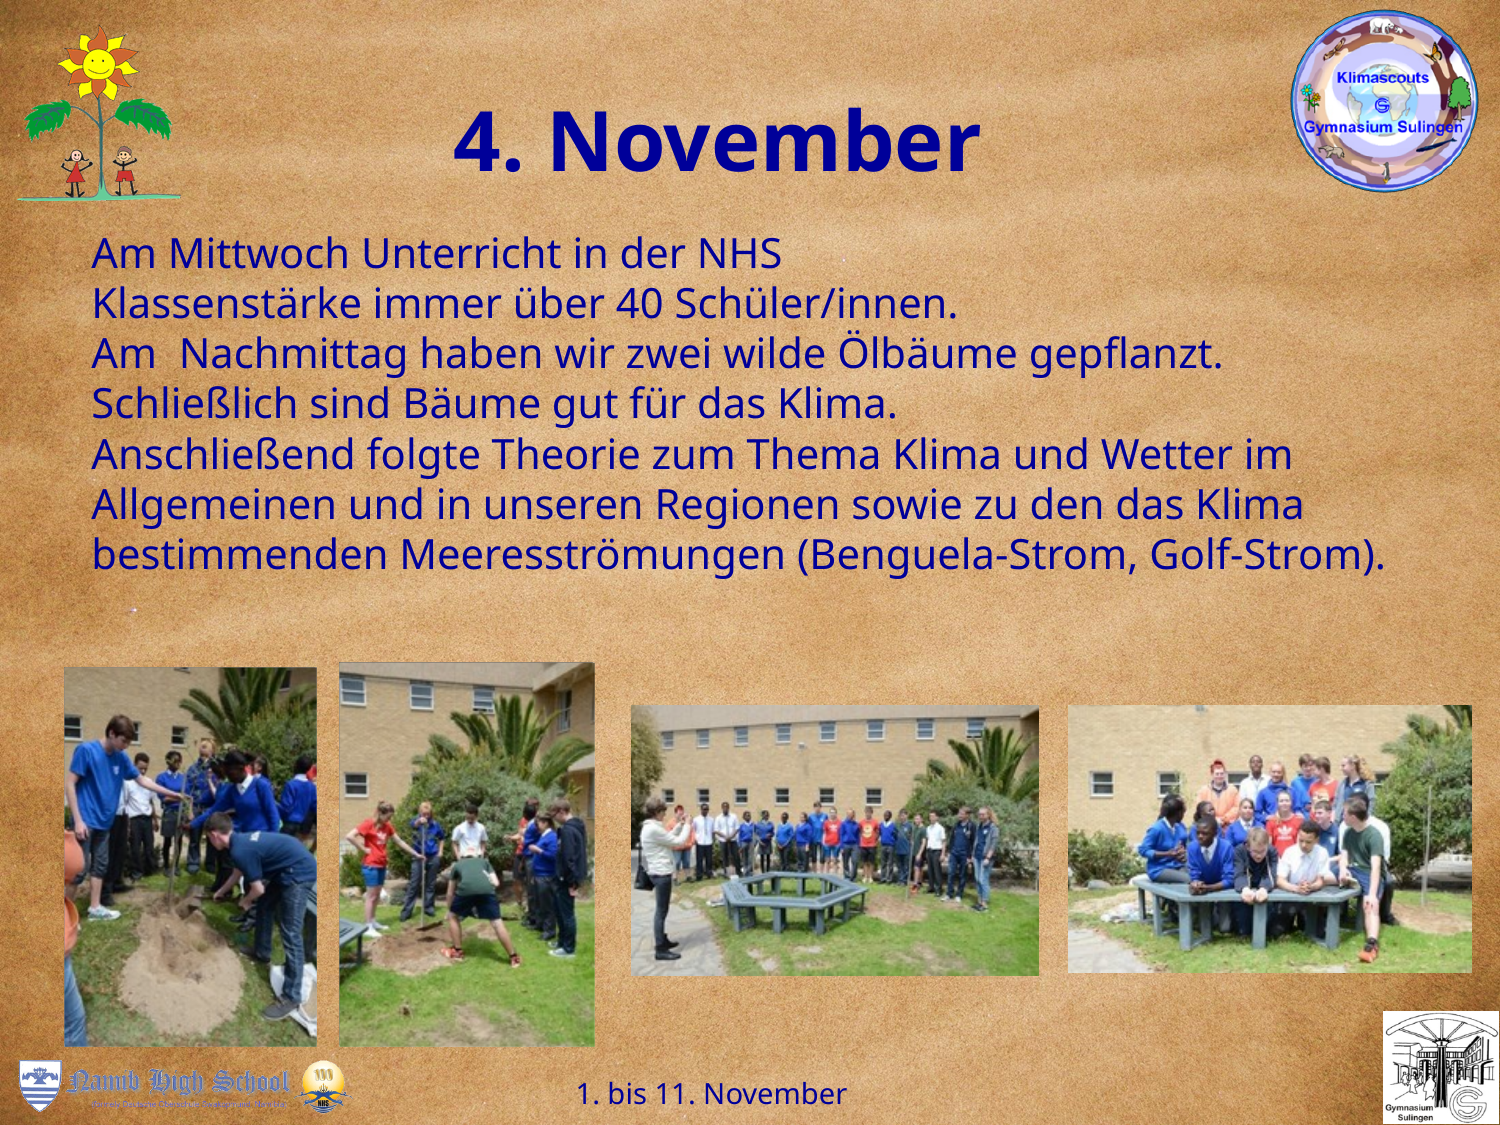

4. November
Am Mittwoch Unterricht in der NHS
Klassenstärke immer über 40 Schüler/innen.
Am Nachmittag haben wir zwei wilde Ölbäume gepflanzt.
Schließlich sind Bäume gut für das Klima.
Anschließend folgte Theorie zum Thema Klima und Wetter im Allgemeinen und in unseren Regionen sowie zu den das Klima bestimmenden Meeresströmungen (Benguela-Strom, Golf-Strom).